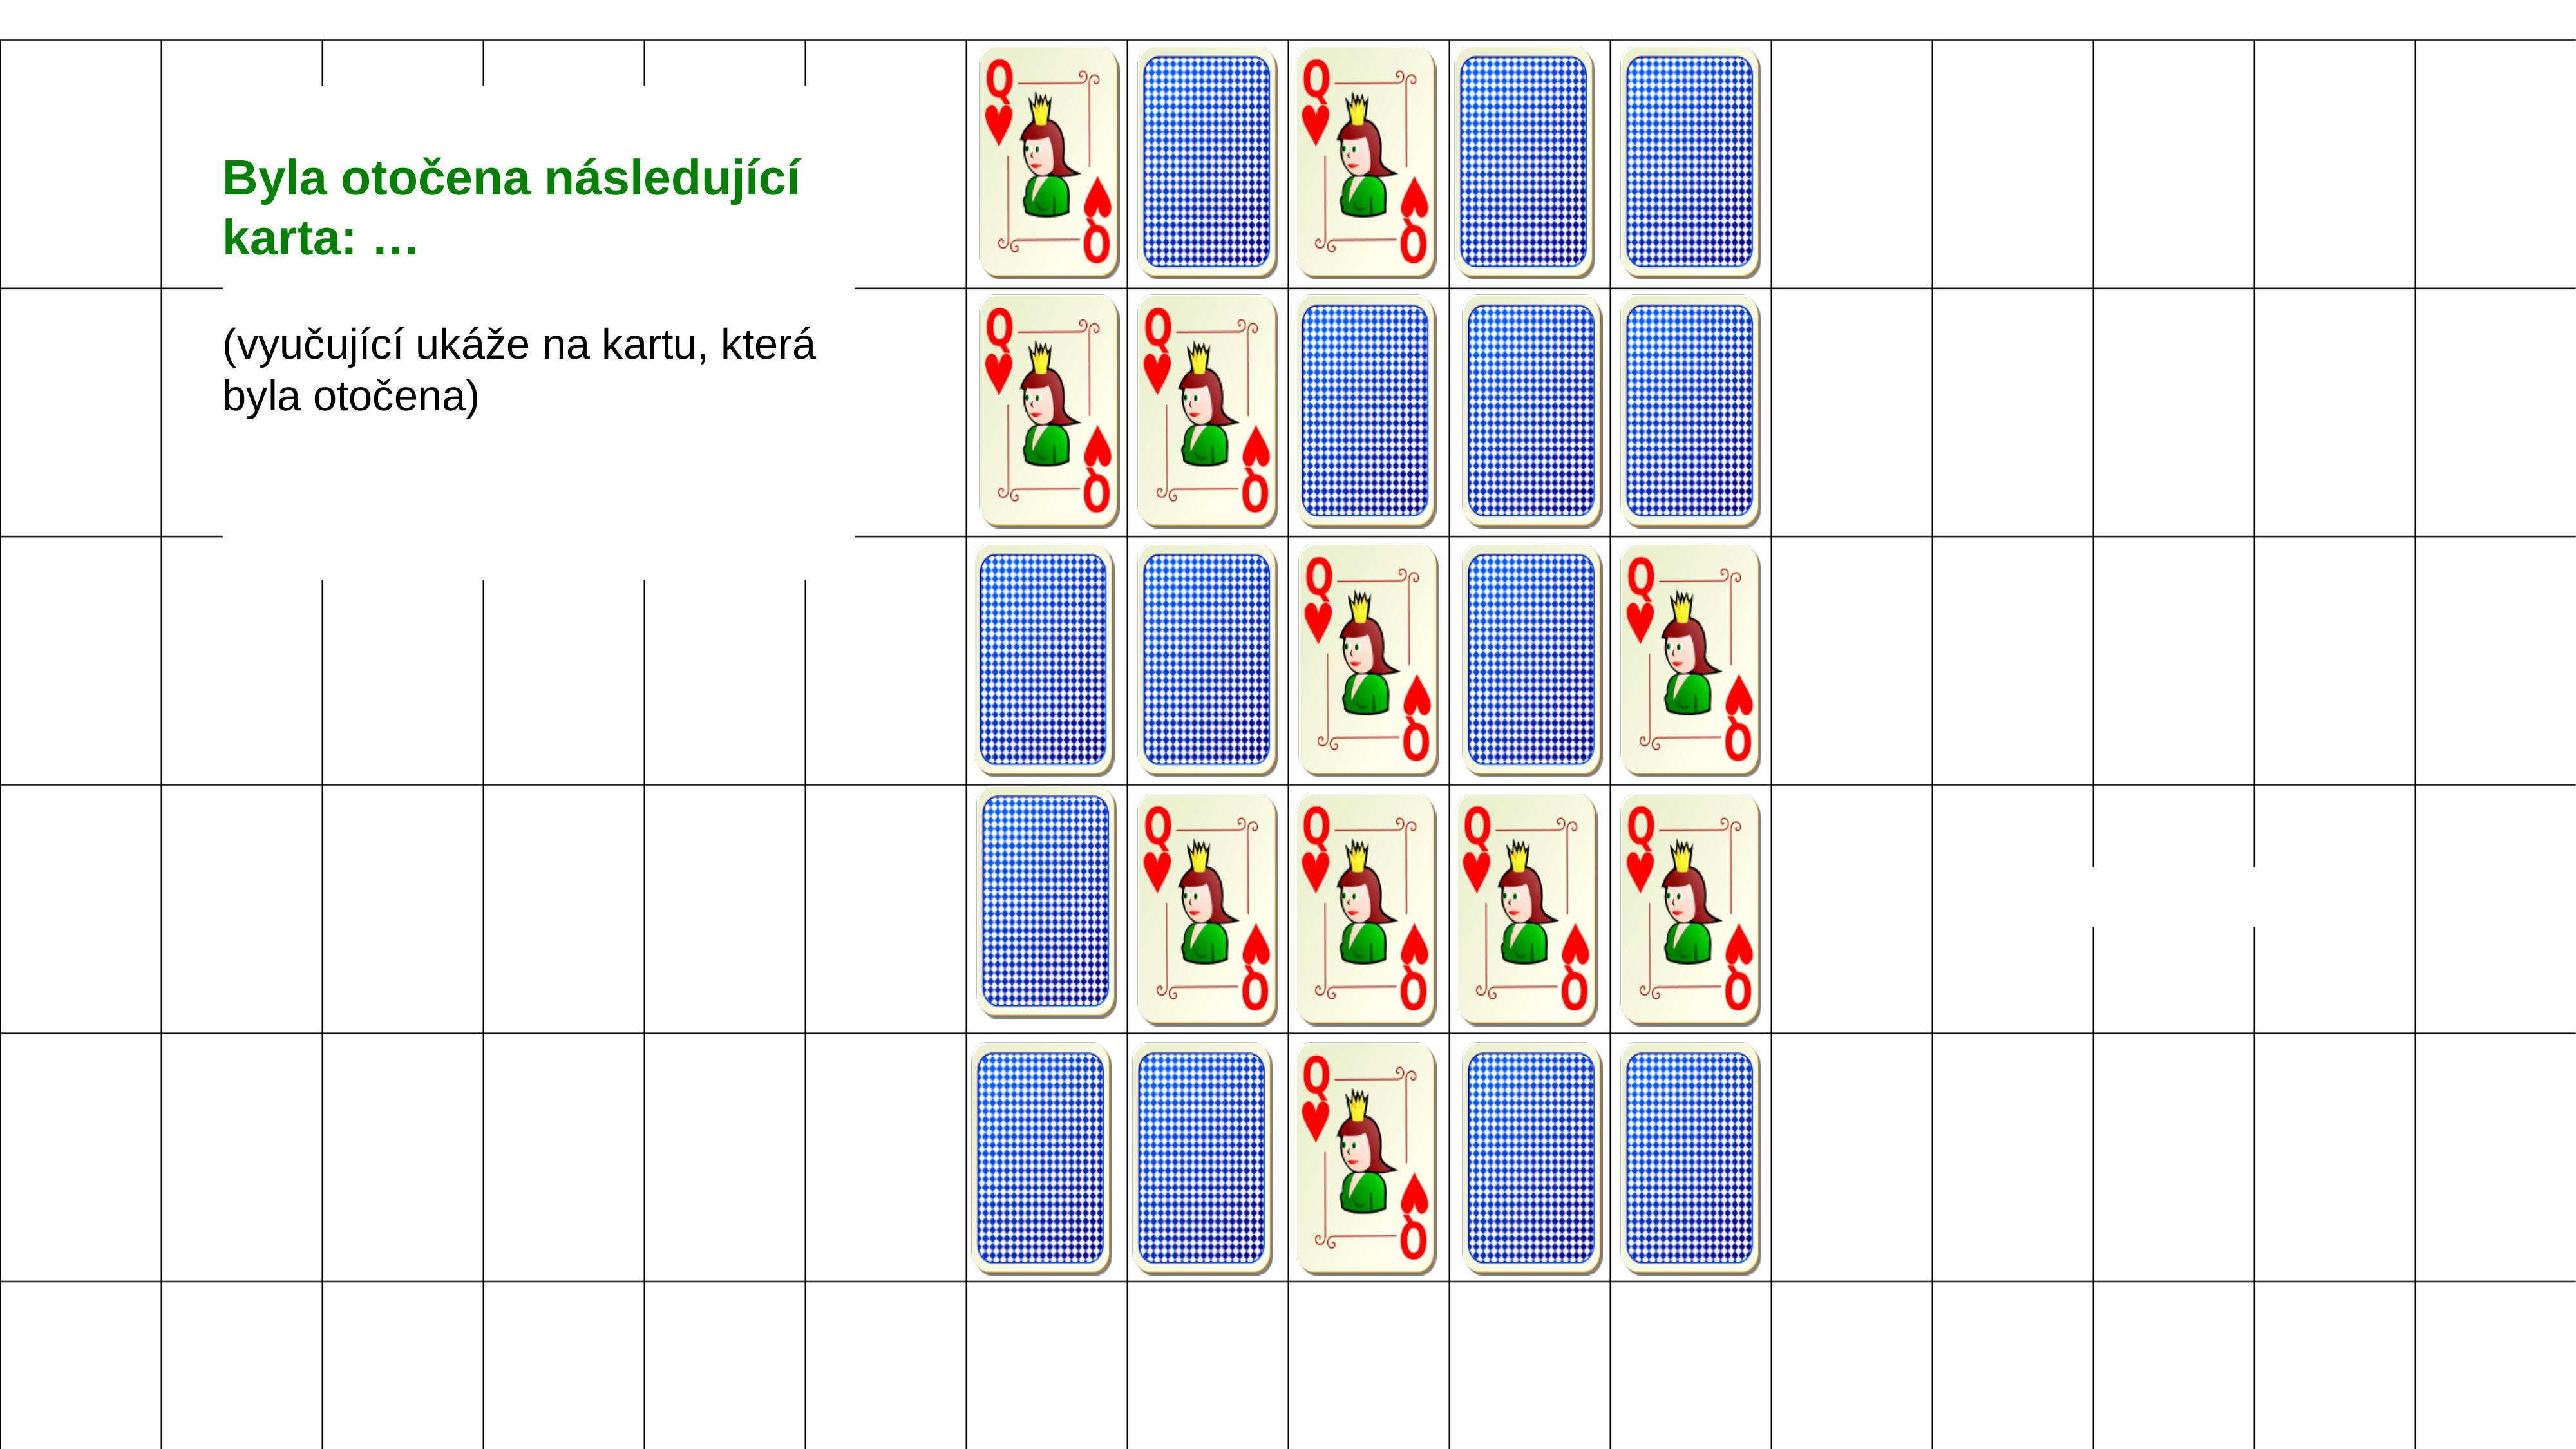

Byla otočena následující
karta: …
(vyučující ukáže na kartu, která
byla otočena)
POKRAČOVAT